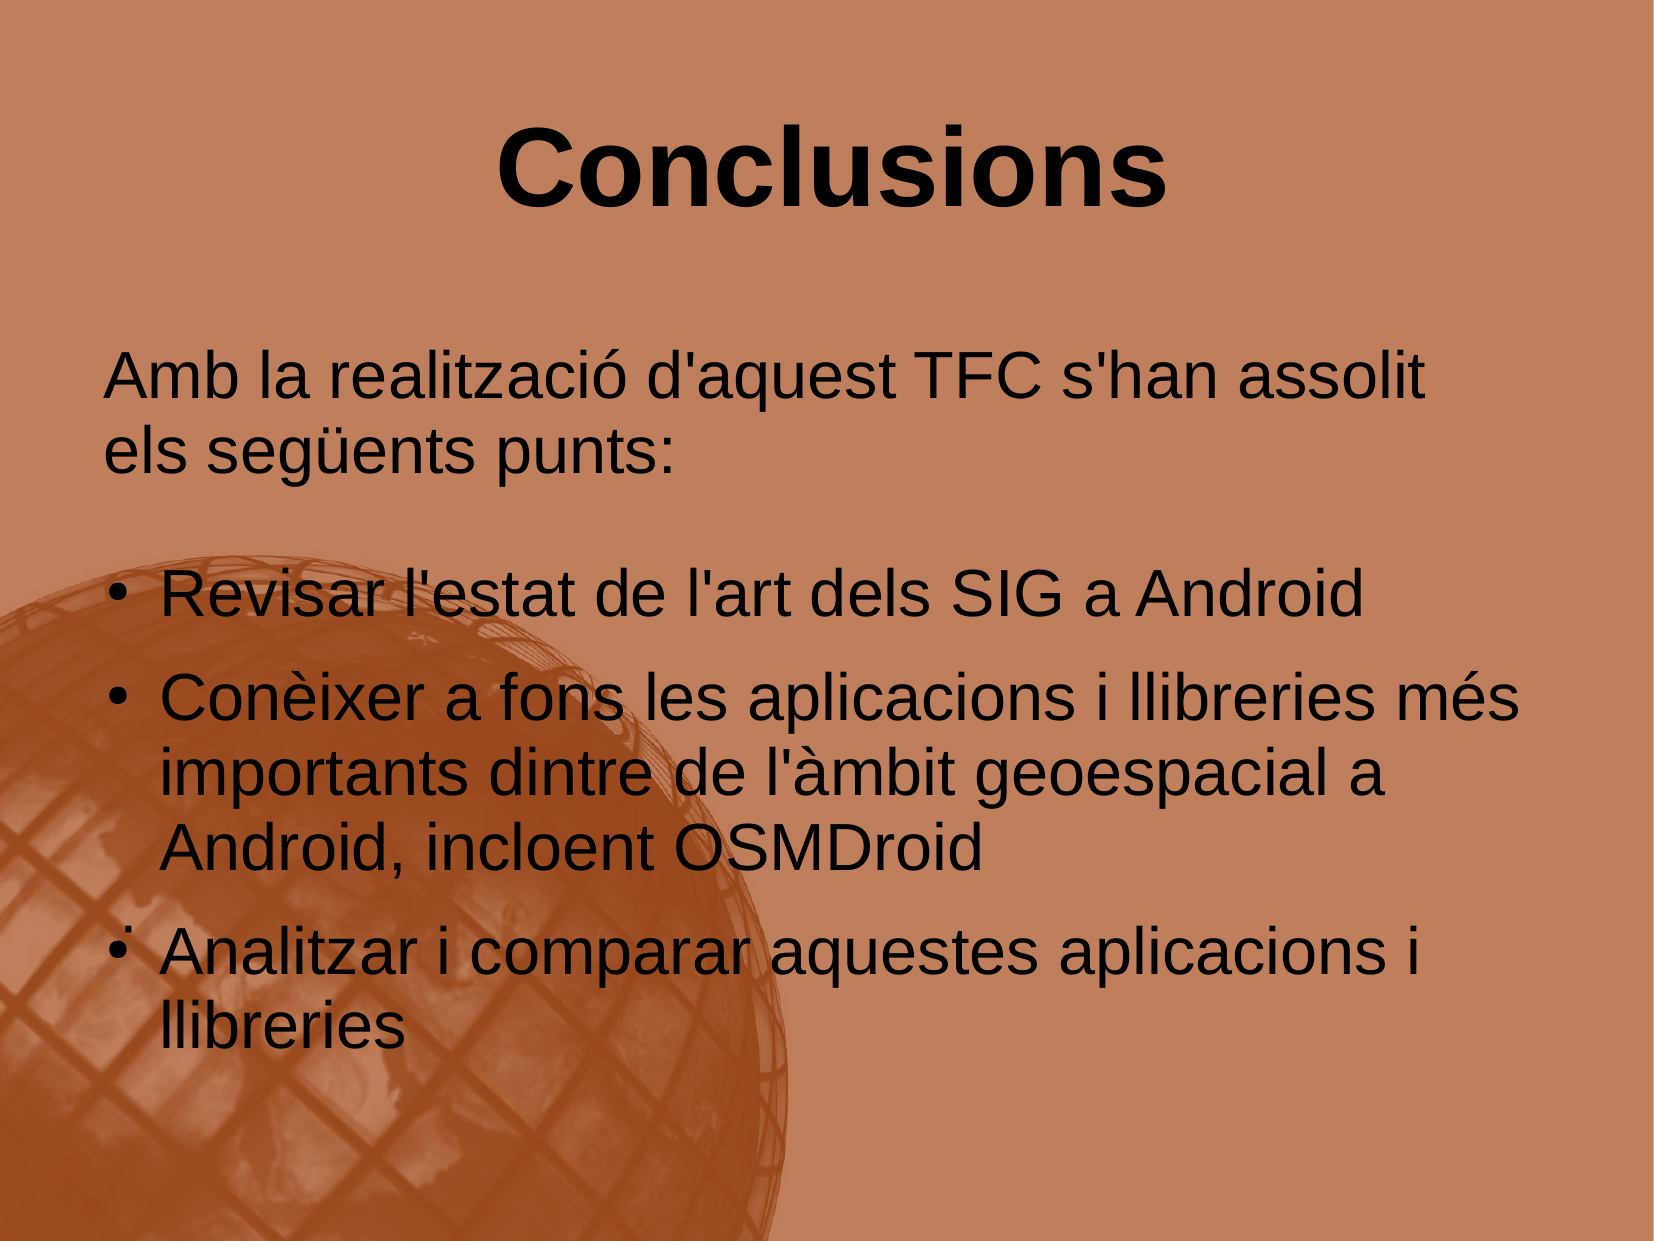

Conclusions
Amb la realització d'aquest TFC s'han assolit
els següents punts:
# ·
Revisar l'estat de l'art dels SIG a Android
Conèixer a fons les aplicacions i llibreries més importants dintre de l'àmbit geoespacial a Android, incloent OSMDroid
Analitzar i comparar aquestes aplicacions i llibreries